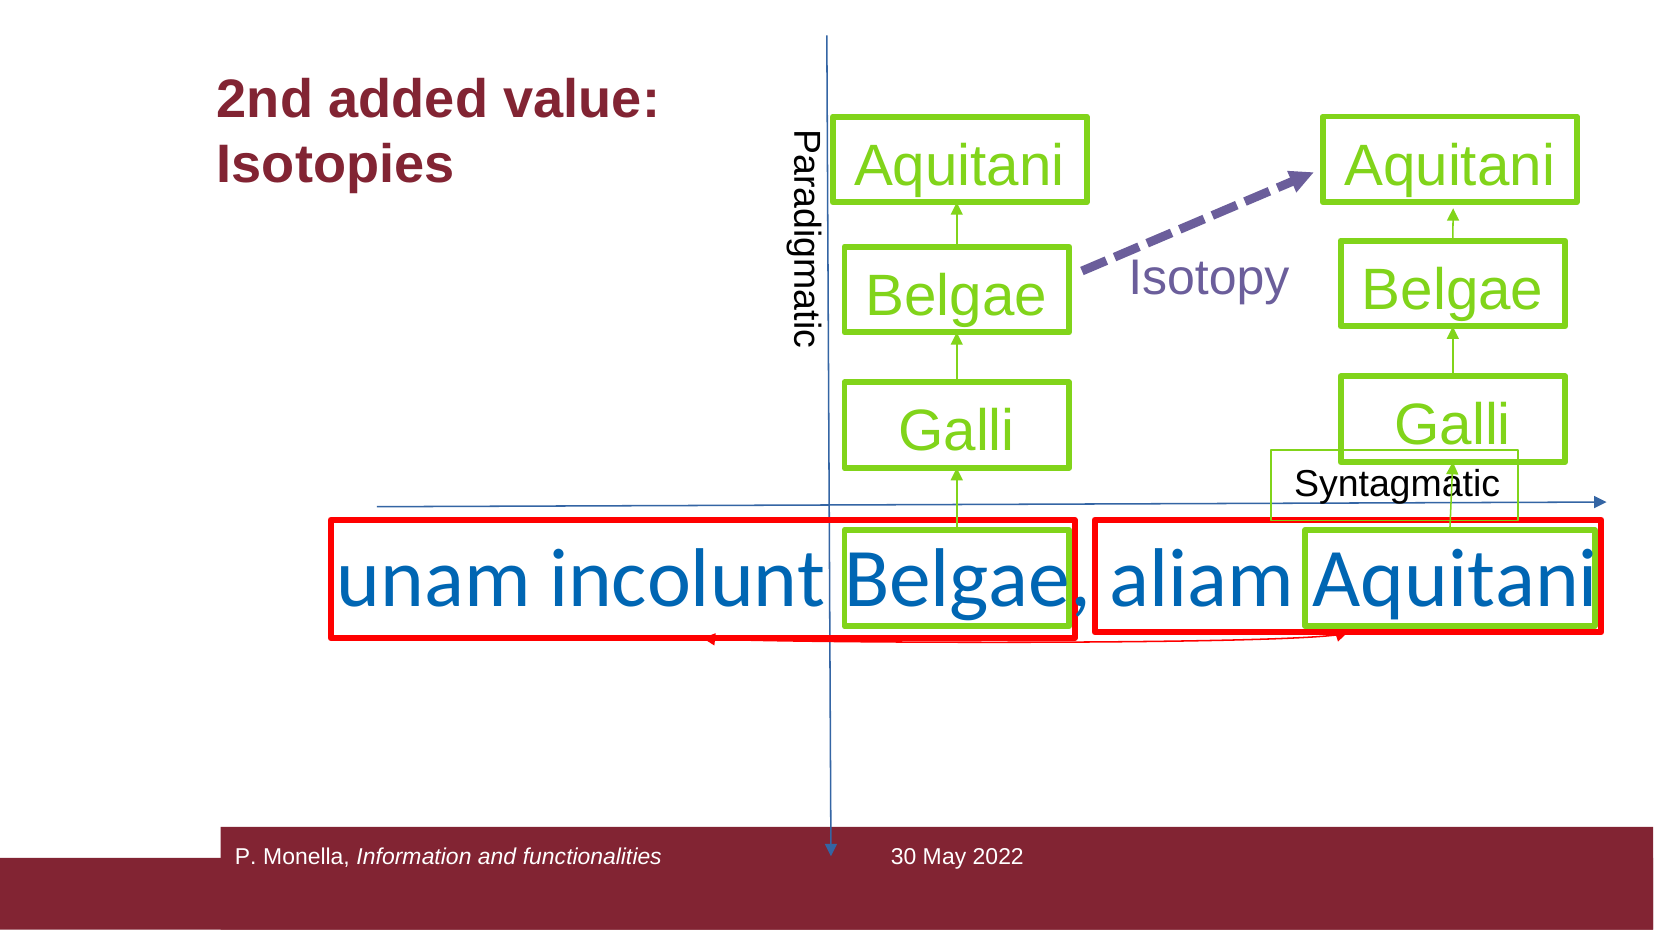

# 2nd added value: Isotopies
Aquitani
Aquitani
Belgae
Belgae
 Paradigmatic
Galli
Galli
											Syntagmatic
unam incolunt Belgae, aliam Aquitani